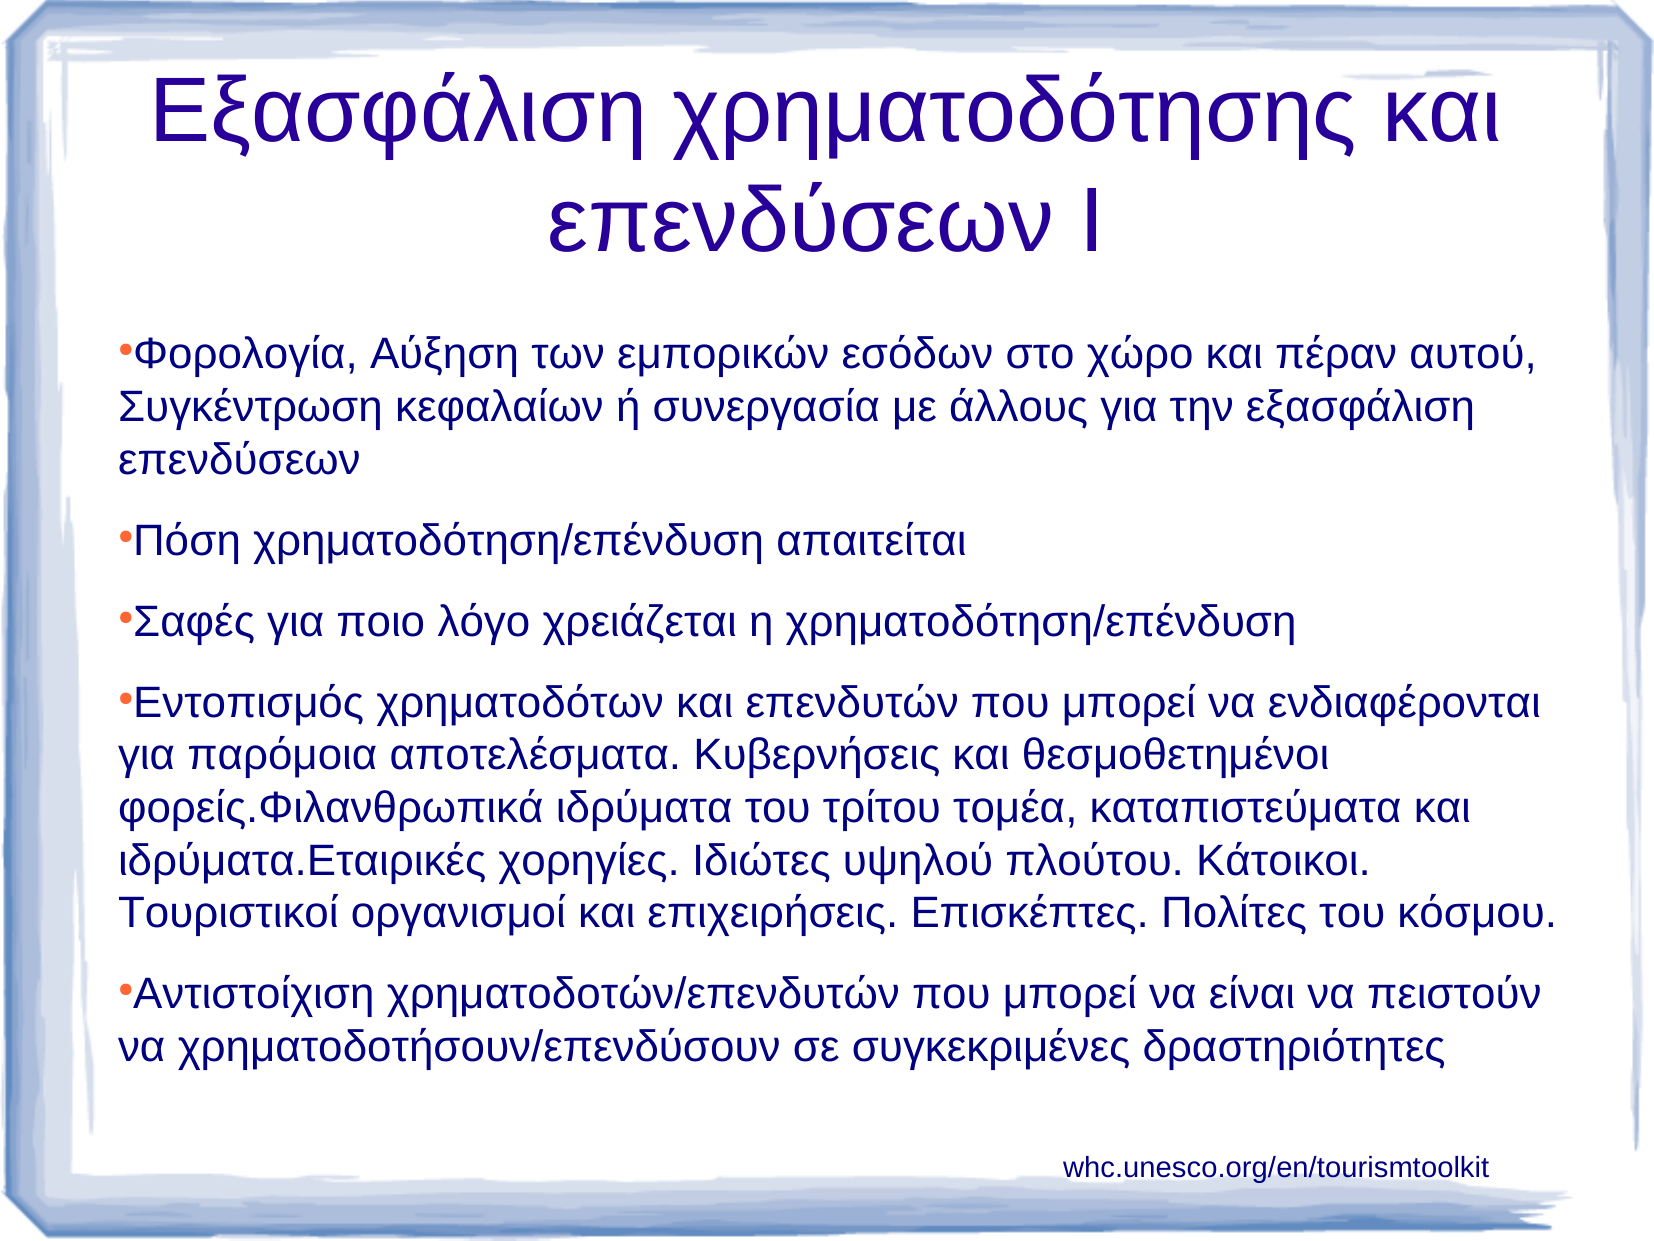

# Εξασφάλιση χρηματοδότησης και επενδύσεων Ι
Φορολογία, Αύξηση των εμπορικών εσόδων στο χώρο και πέραν αυτού, Συγκέντρωση κεφαλαίων ή συνεργασία με άλλους για την εξασφάλιση επενδύσεων
Πόση χρηματοδότηση/επένδυση απαιτείται
Σαφές για ποιο λόγο χρειάζεται η χρηματοδότηση/επένδυση
Εντοπισμός χρηματοδότων και επενδυτών που μπορεί να ενδιαφέρονται για παρόμοια αποτελέσματα. Κυβερνήσεις και θεσμοθετημένοι φορείς.Φιλανθρωπικά ιδρύματα του τρίτου τομέα, καταπιστεύματα και ιδρύματα.Εταιρικές χορηγίες. Ιδιώτες υψηλού πλούτου. Κάτοικοι. Τουριστικοί οργανισμοί και επιχειρήσεις. Επισκέπτες. Πολίτες του κόσμου.
Αντιστοίχιση χρηματοδοτών/επενδυτών που μπορεί να είναι να πειστούν να χρηματοδοτήσουν/επενδύσουν σε συγκεκριμένες δραστηριότητες
whc.unesco.org/en/tourismtoolkit